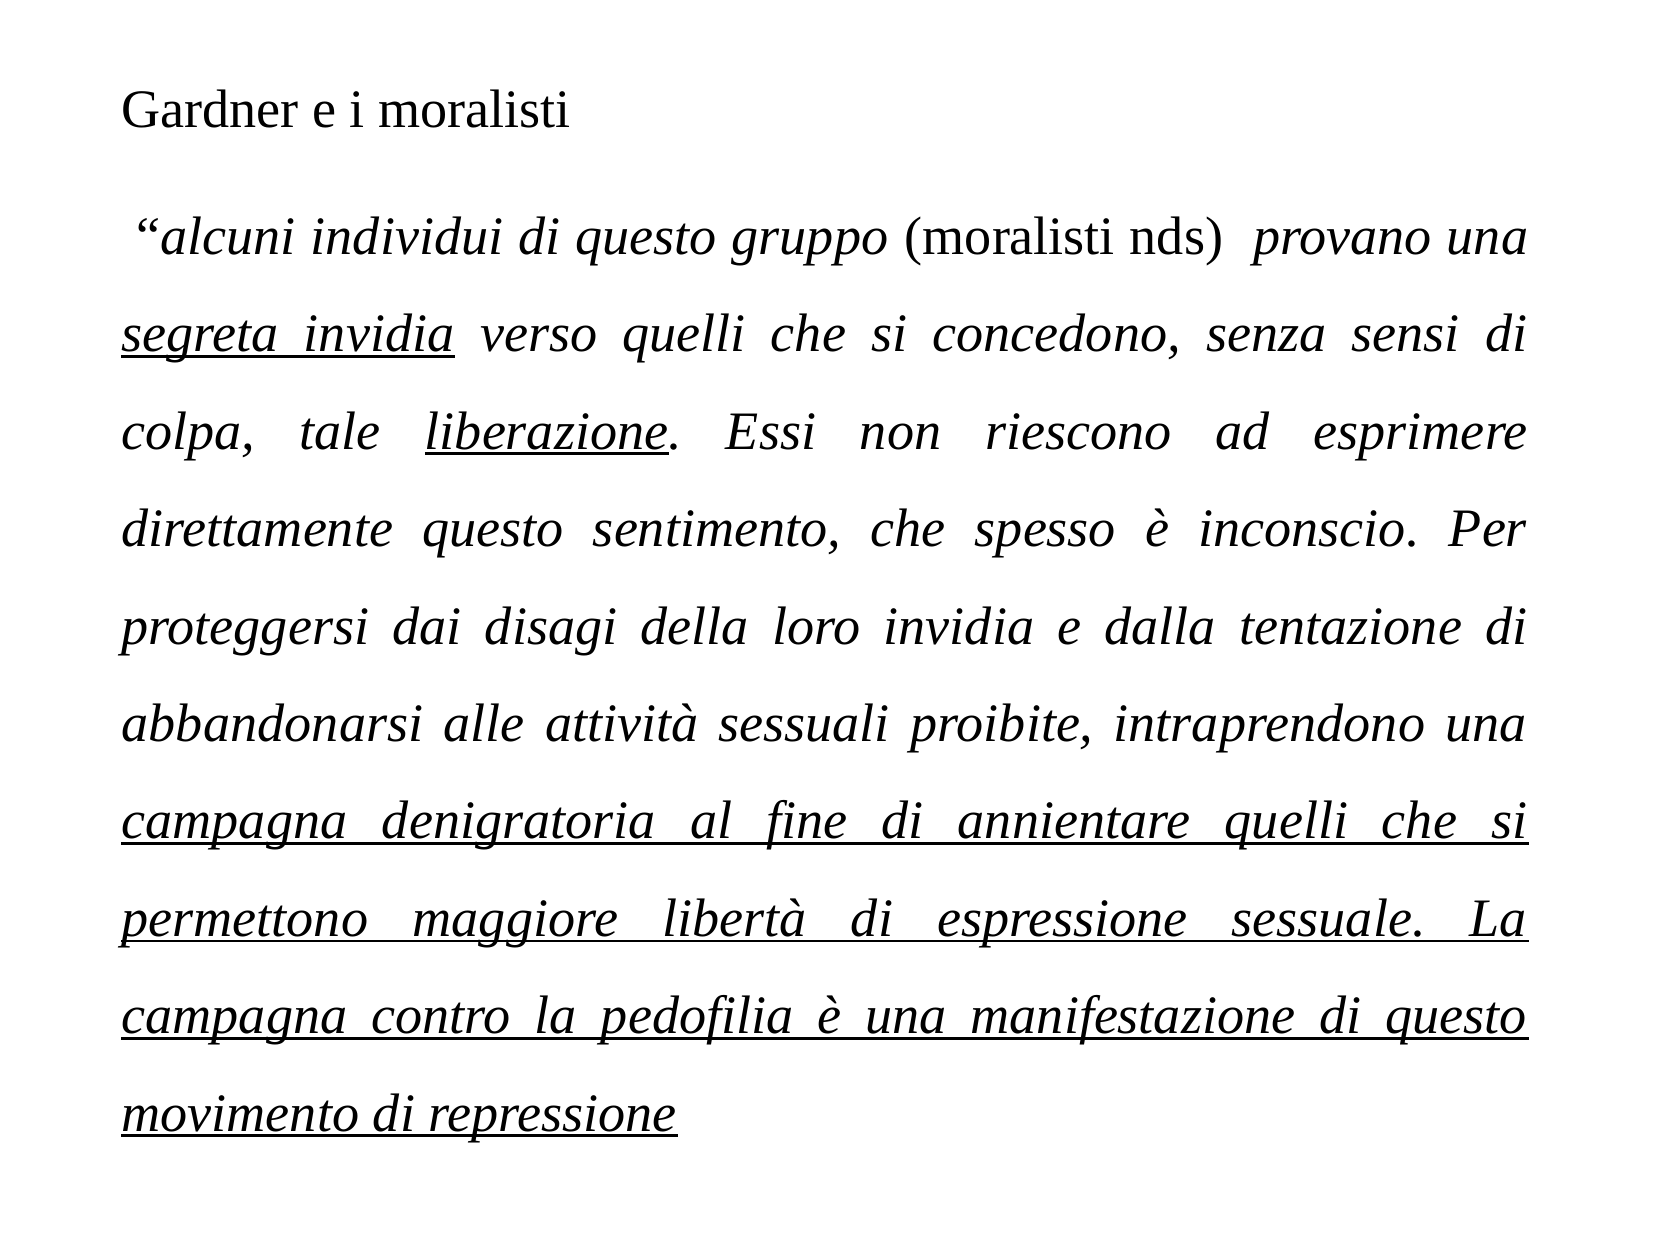

# Gardner e i moralisti
 “alcuni individui di questo gruppo (moralisti nds) provano una segreta invidia verso quelli che si concedono, senza sensi di colpa, tale liberazione. Essi non riescono ad esprimere direttamente questo sentimento, che spesso è inconscio. Per proteggersi dai disagi della loro invidia e dalla tentazione di abbandonarsi alle attività sessuali proibite, intraprendono una campagna denigratoria al fine di annientare quelli che si permettono maggiore libertà di espressione sessuale. La campagna contro la pedofilia è una manifestazione di questo movimento di repressione
A. Gardner Sex Abuse Isteria ed Creative Therapeutics, op.cit. pag.133